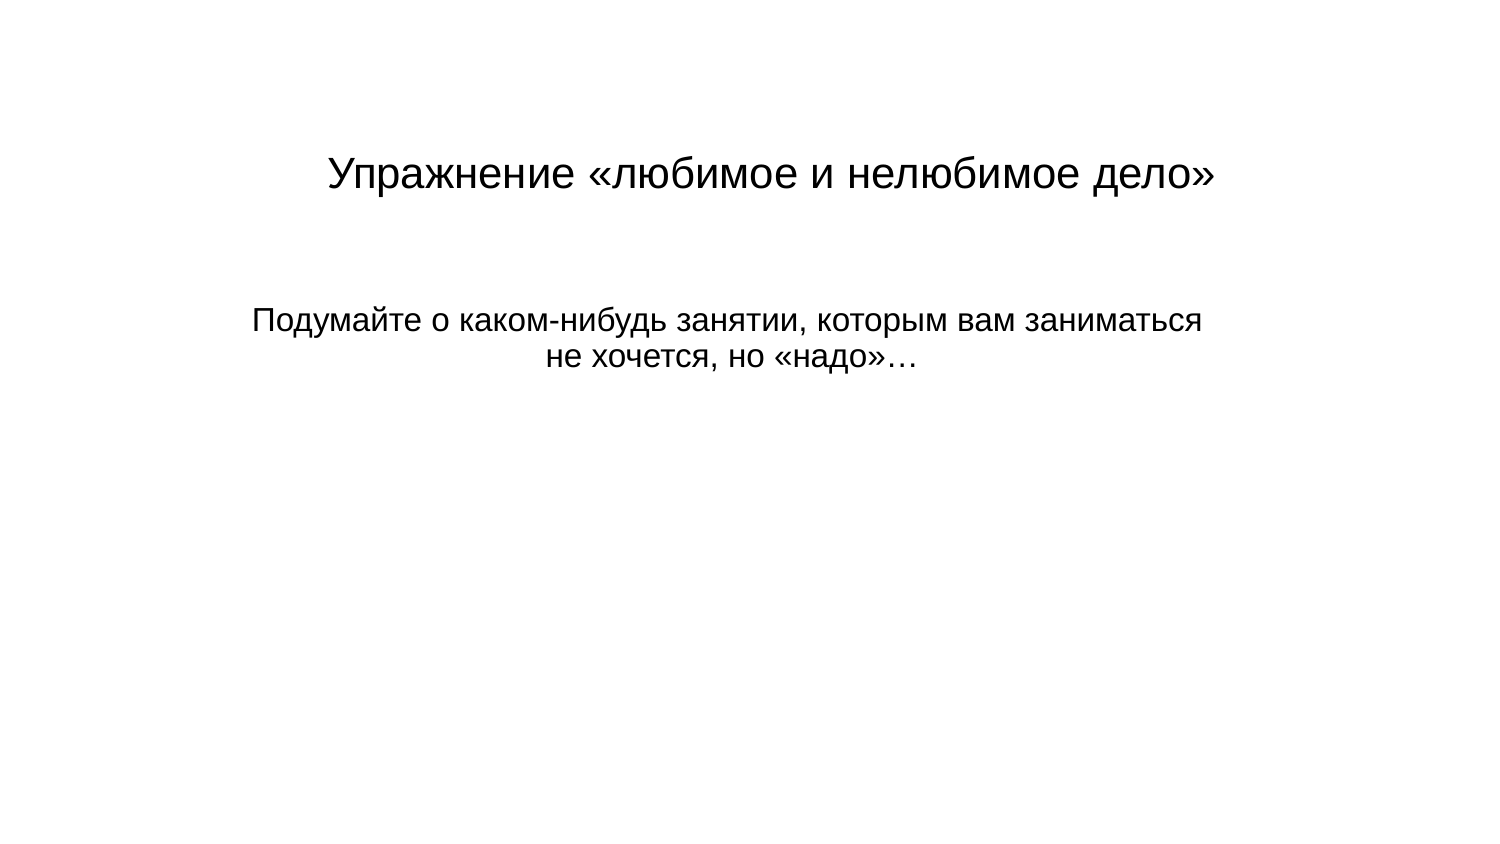

Упражнение «любимое и нелюбимое дело»
Подумайте о каком-нибудь занятии, которым вам заниматься
не хочется, но «надо»…